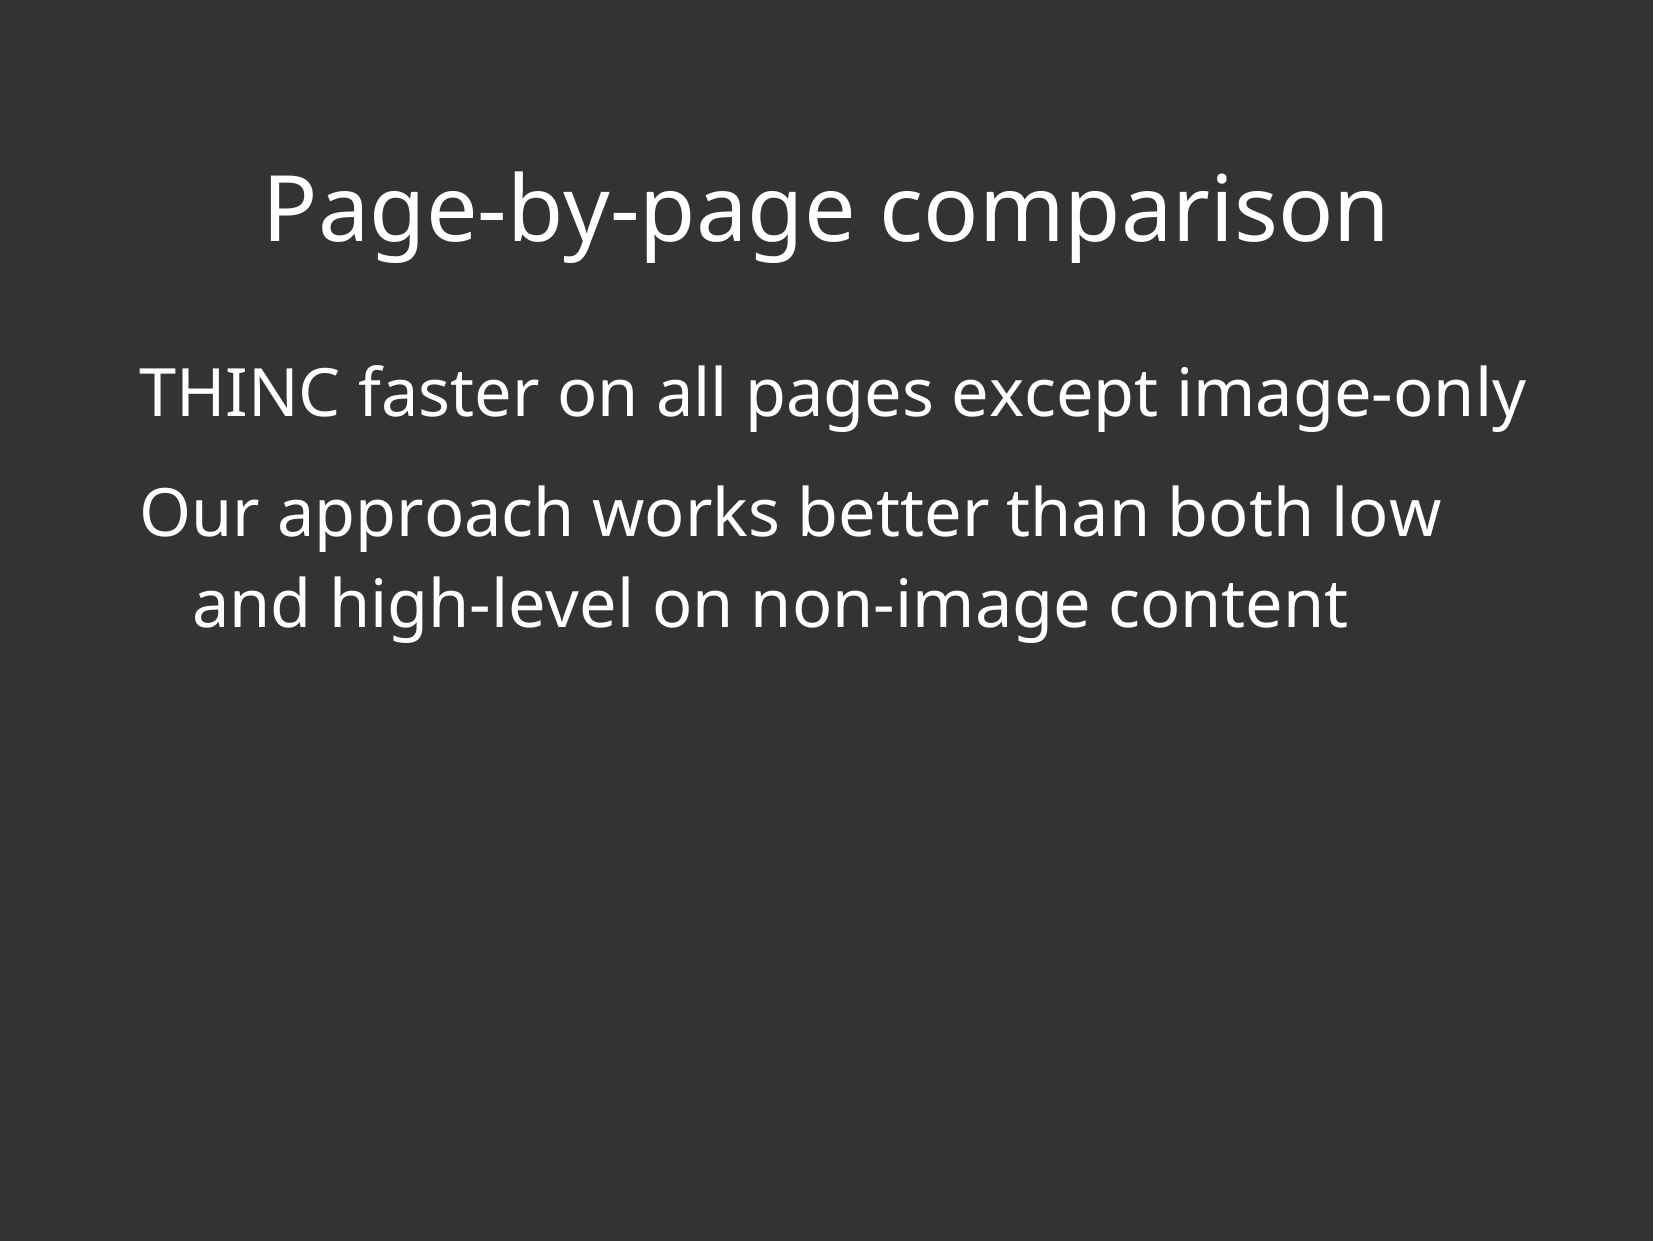

# Page-by-page comparison
THINC faster on all pages except image-only
Our approach works better than both low and high-level on non-image content